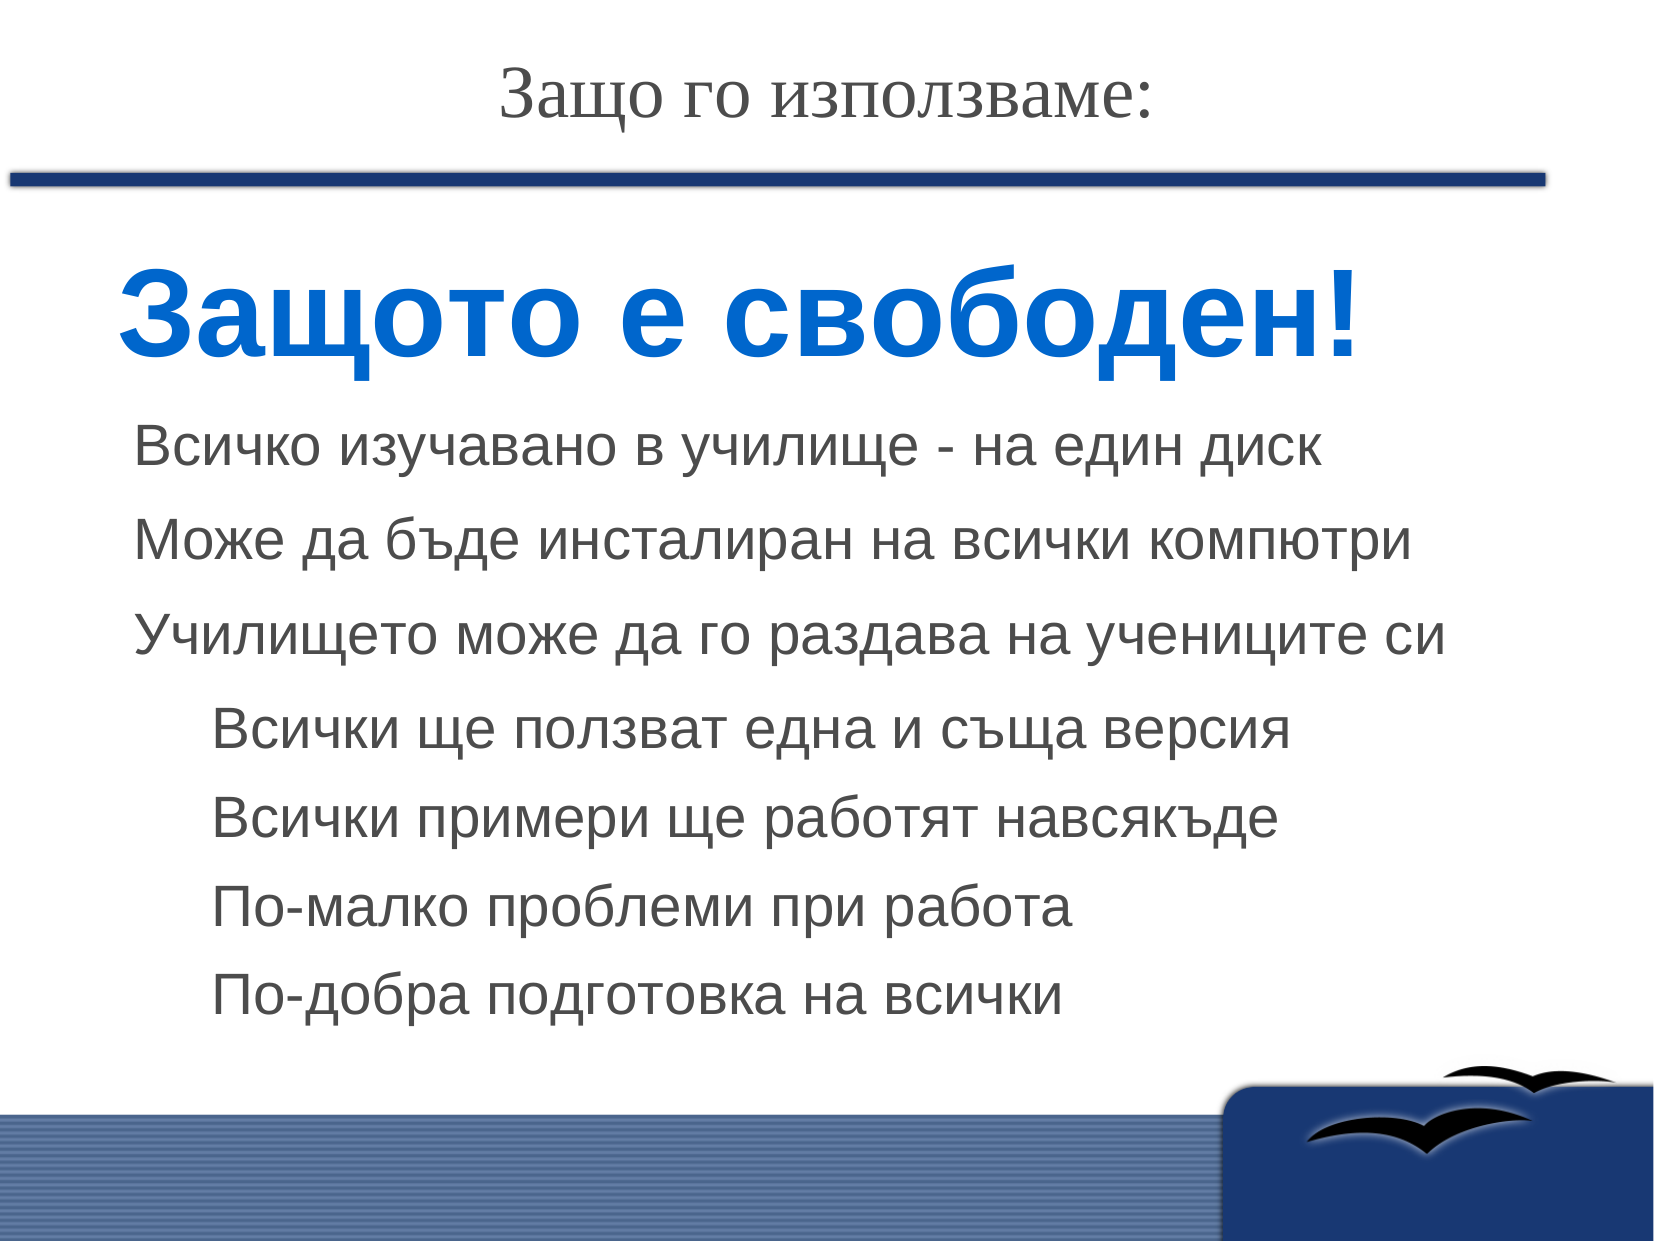

Защо го използваме:
# Защото е свободен!
 Всичко изучавано в училище - на един диск
 Може да бъде инсталиран на всички компютри
 Училището може да го раздава на учениците си
Всички ще ползват една и съща версия
Всички примери ще работят навсякъде
По-малко проблеми при работа
По-добра подготовка на всички